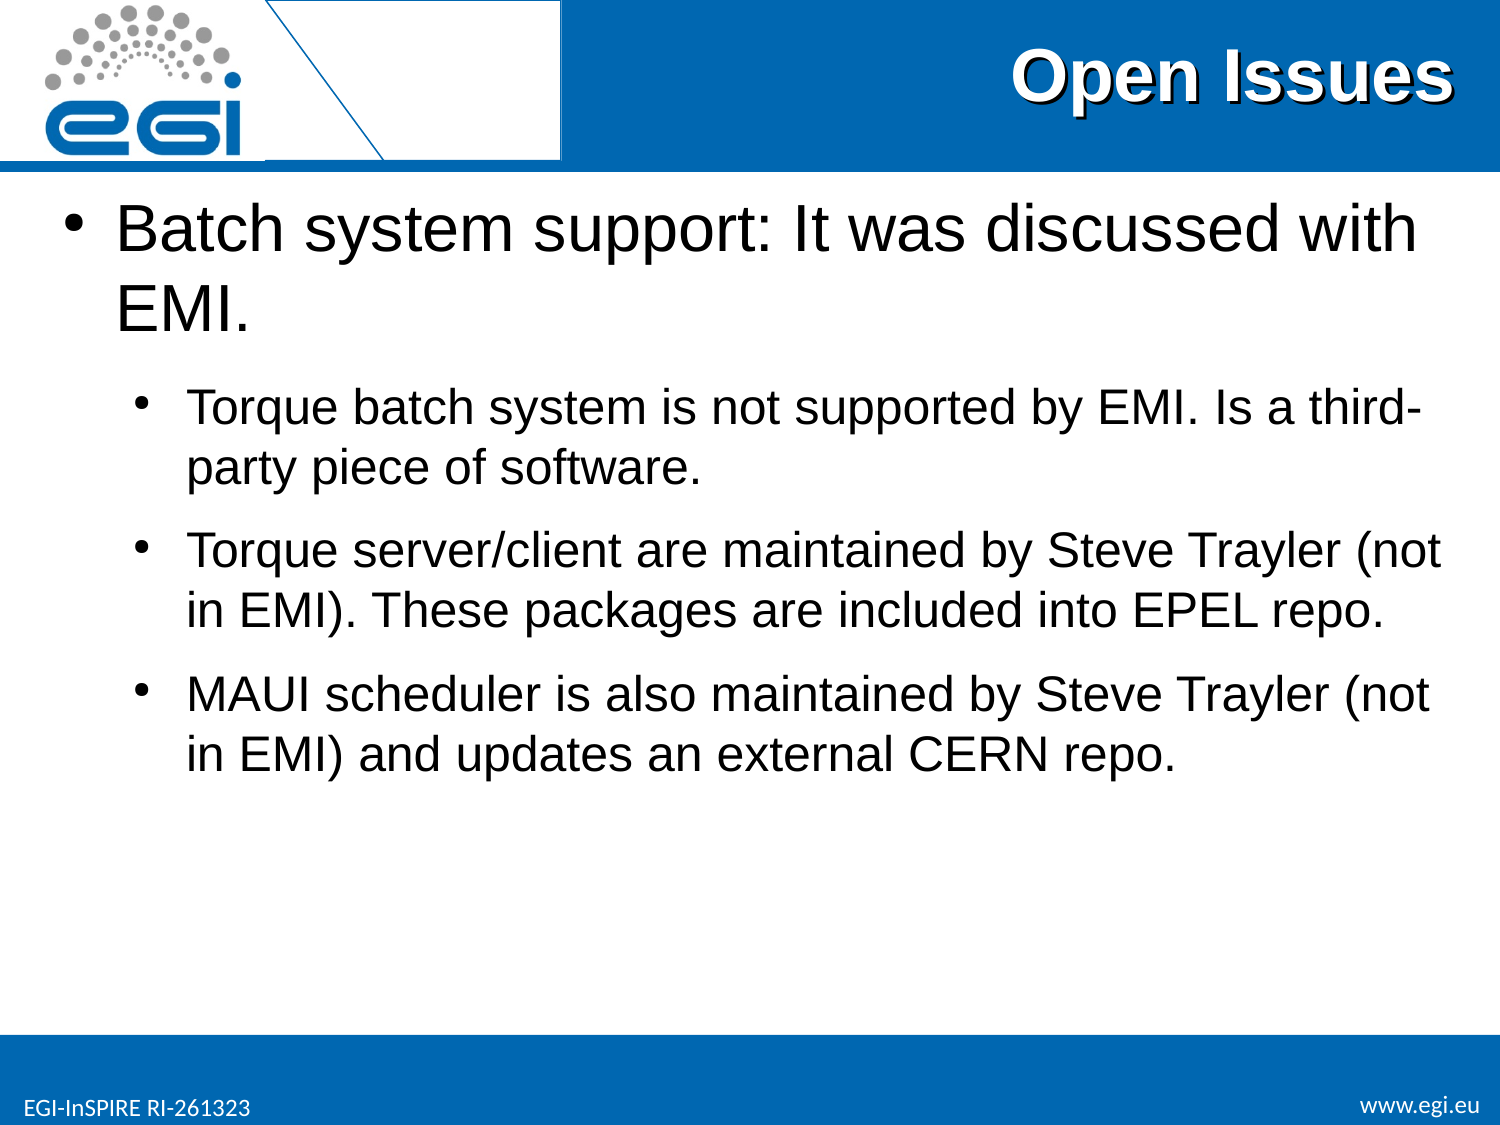

# Open Issues
Batch system support: It was discussed with EMI.
Torque batch system is not supported by EMI. Is a third-party piece of software.
Torque server/client are maintained by Steve Trayler (not in EMI). These packages are included into EPEL repo.
MAUI scheduler is also maintained by Steve Trayler (not in EMI) and updates an external CERN repo.